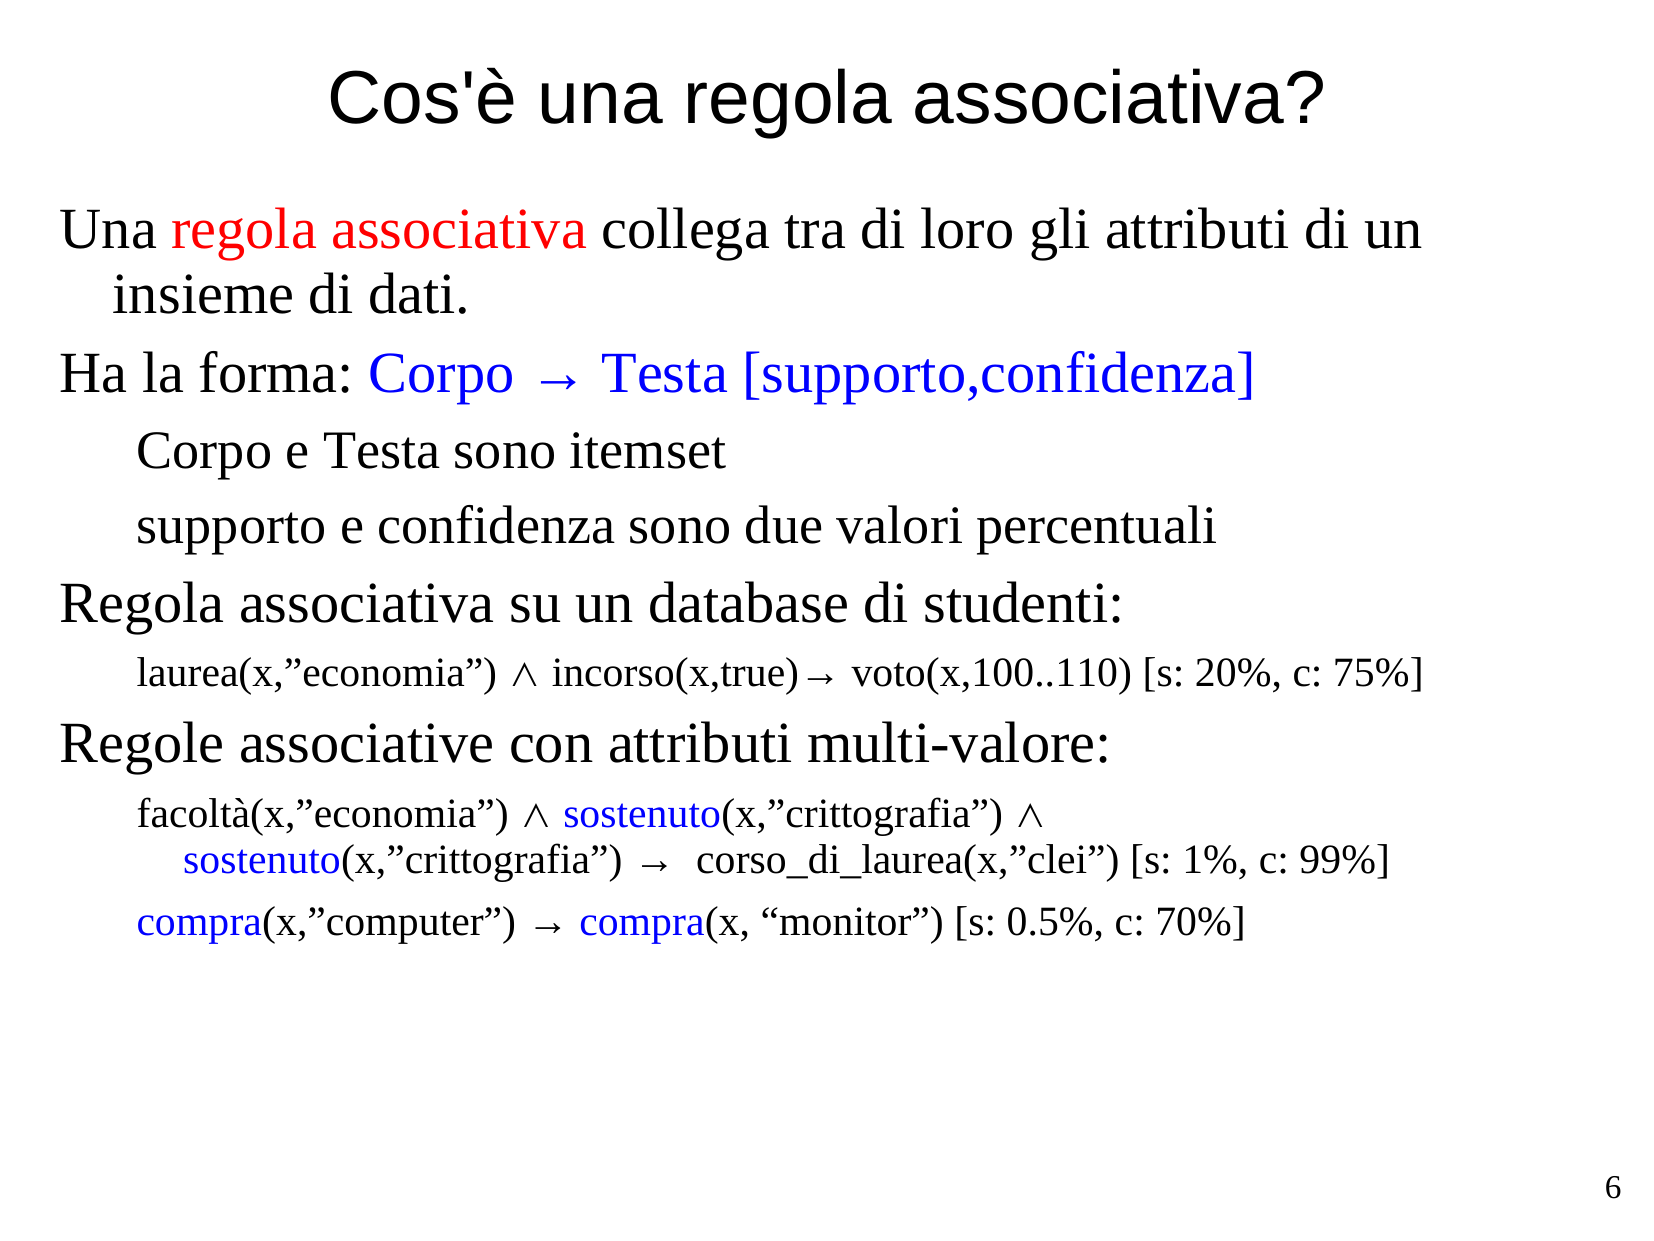

# Cos'è una regola associativa?
Una regola associativa collega tra di loro gli attributi di un insieme di dati.
Ha la forma: Corpo → Testa [supporto,confidenza]
Corpo e Testa sono itemset
supporto e confidenza sono due valori percentuali
Regola associativa su un database di studenti:
laurea(x,”economia”) ∧ incorso(x,true)→ voto(x,100..110) [s: 20%, c: 75%]
Regole associative con attributi multi-valore:
facoltà(x,”economia”) ∧ sostenuto(x,”crittografia”) ∧
sostenuto(x,”crittografia”) → corso_di_laurea(x,”clei”) [s: 1%, c: 99%]
compra(x,”computer”) → compra(x, “monitor”) [s: 0.5%, c: 70%]